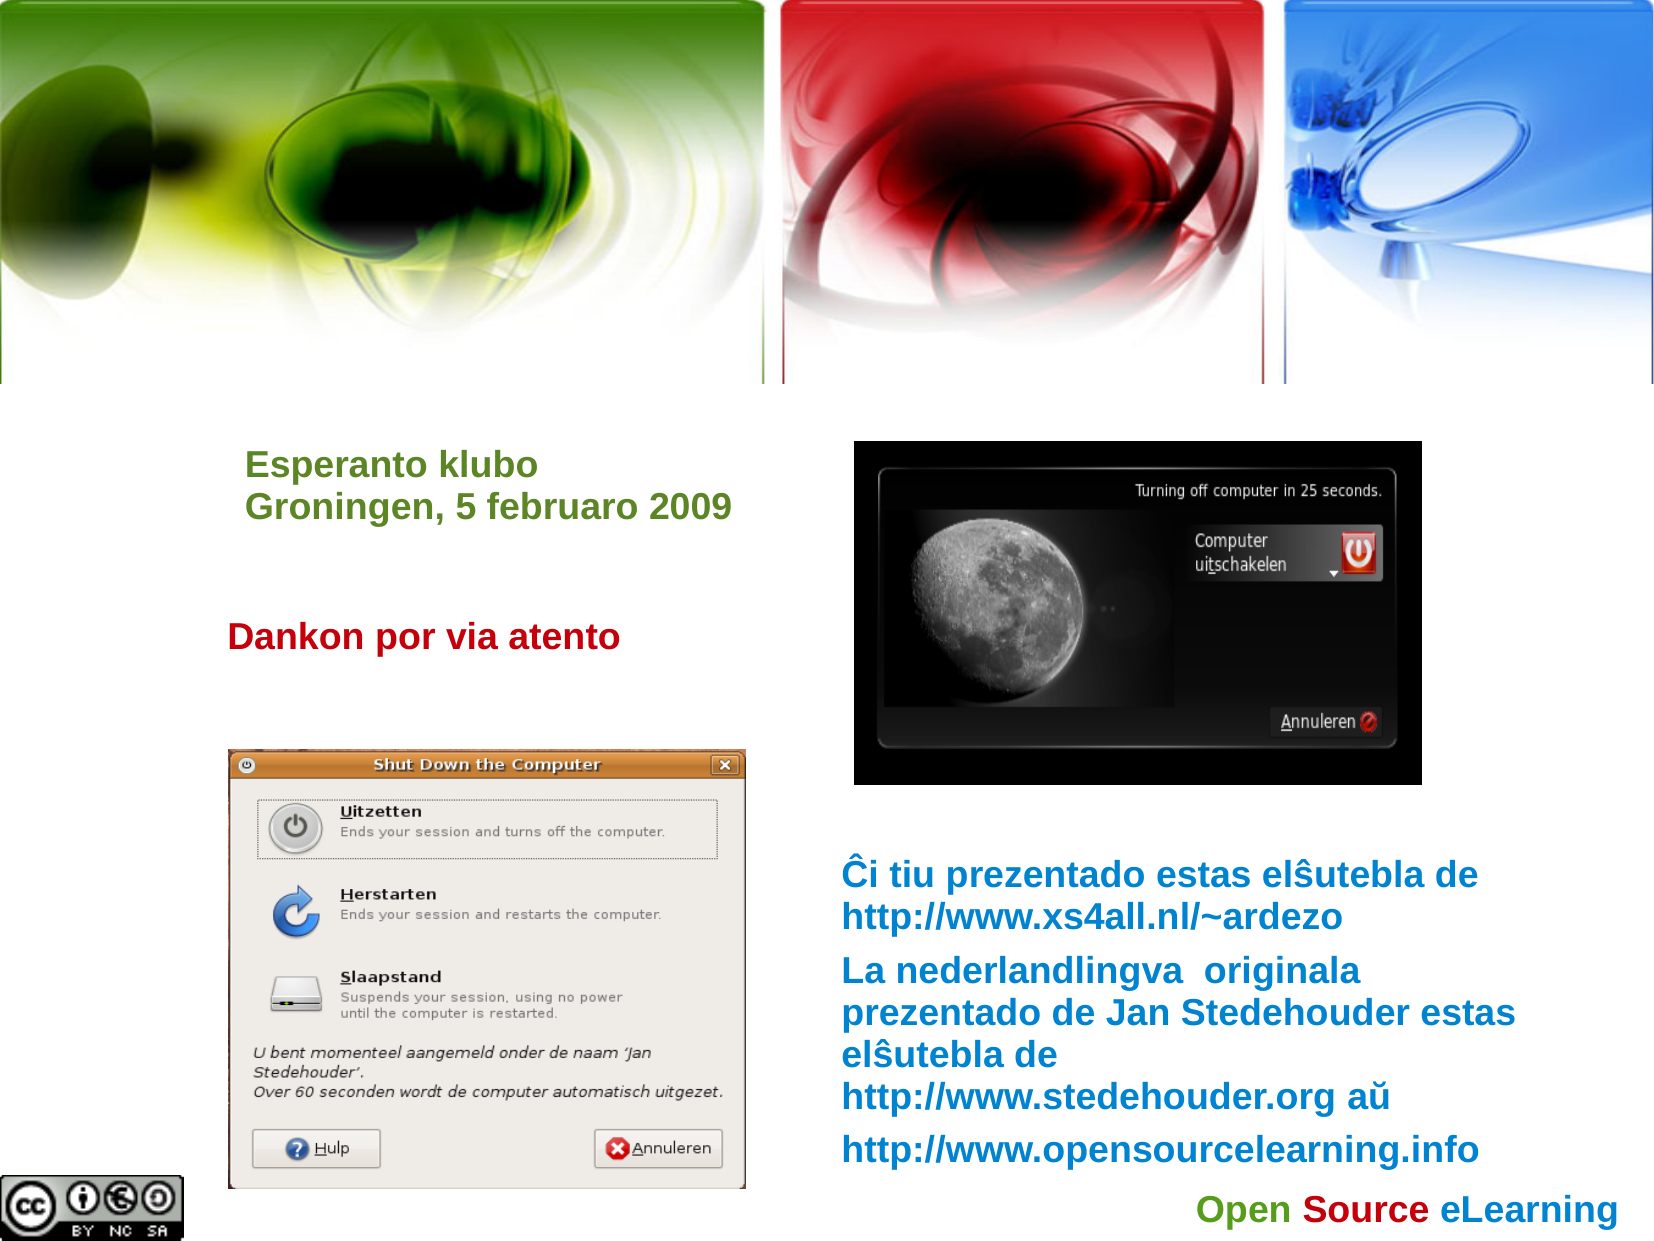

Esperanto klubo
Groningen, 5 februaro 2009
Dankon por via atento
Ĉi tiu prezentado estas elŝutebla de http://www.xs4all.nl/~ardezo
La nederlandlingva originala prezentado de Jan Stedehouder estas elŝutebla de http://www.stedehouder.org aŭ
http://www.opensourcelearning.info
Open Source eLearning